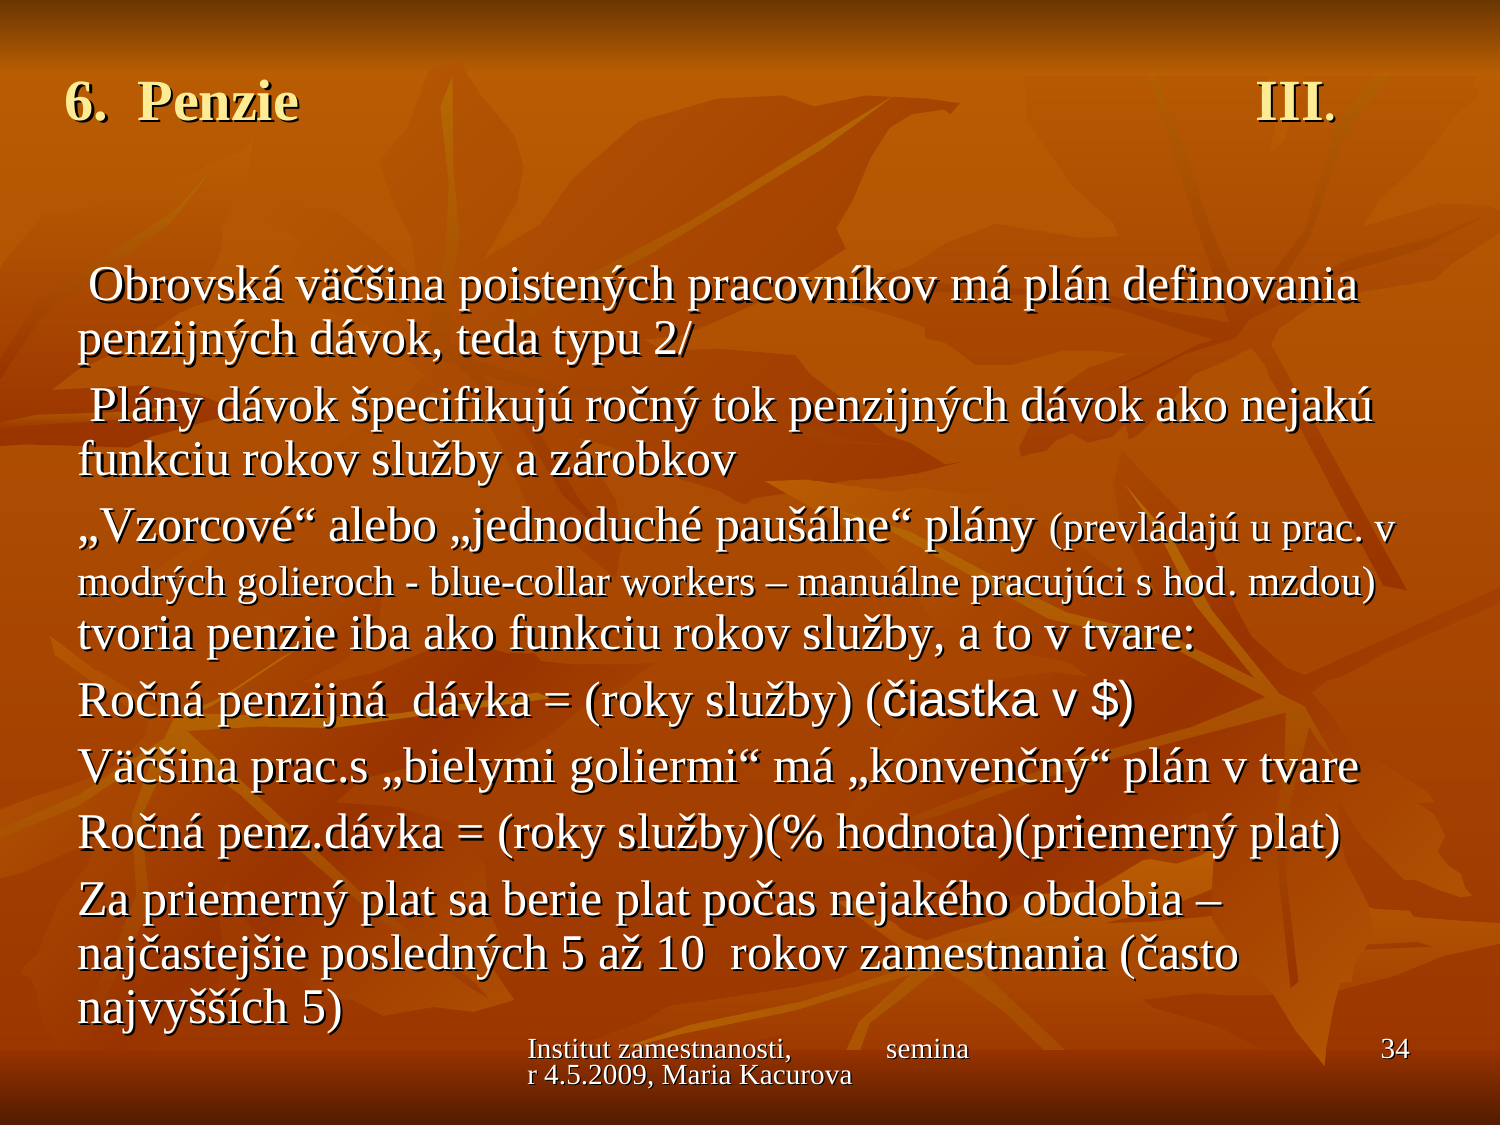

# 6. Penzie III.
 Obrovská väčšina poistených pracovníkov má plán definovania penzijných dávok, teda typu 2/
 Plány dávok špecifikujú ročný tok penzijných dávok ako nejakú funkciu rokov služby a zárobkov
„Vzorcové“ alebo „jednoduché paušálne“ plány (prevládajú u prac. v modrých golieroch - blue-collar workers – manuálne pracujúci s hod. mzdou) tvoria penzie iba ako funkciu rokov služby, a to v tvare:
Ročná penzijná dávka = (roky služby) (čiastka v $)
Väčšina prac.s „bielymi goliermi“ má „konvenčný“ plán v tvare
Ročná penz.dávka = (roky služby)(% hodnota)(priemerný plat)
Za priemerný plat sa berie plat počas nejakého obdobia – najčastejšie posledných 5 až 10 rokov zamestnania (často najvyšších 5)
Institut zamestnanosti, seminar 4.5.2009, Maria Kacurova
34